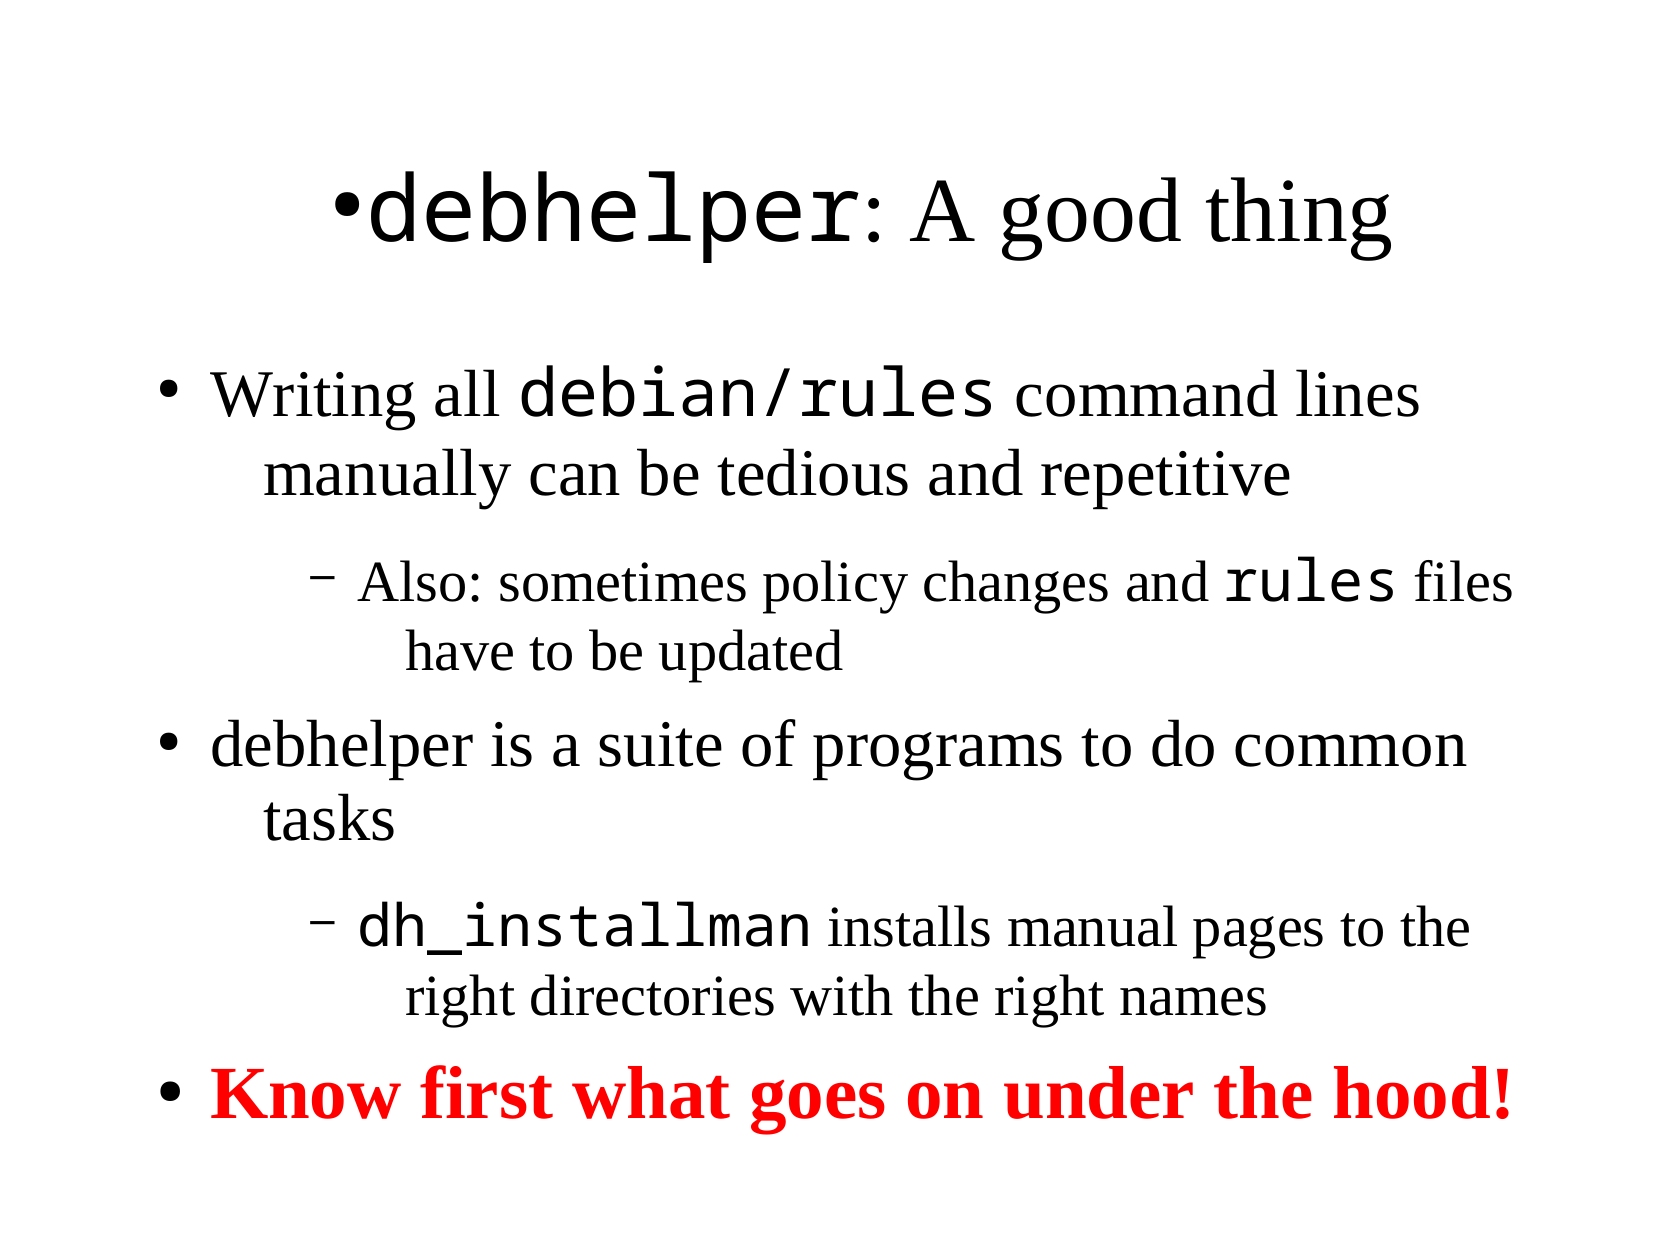

# debhelper: A good thing
Writing all debian/rules command lines manually can be tedious and repetitive
Also: sometimes policy changes and rules files have to be updated
debhelper is a suite of programs to do common tasks
dh_installman installs manual pages to the right directories with the right names
Know first what goes on under the hood!